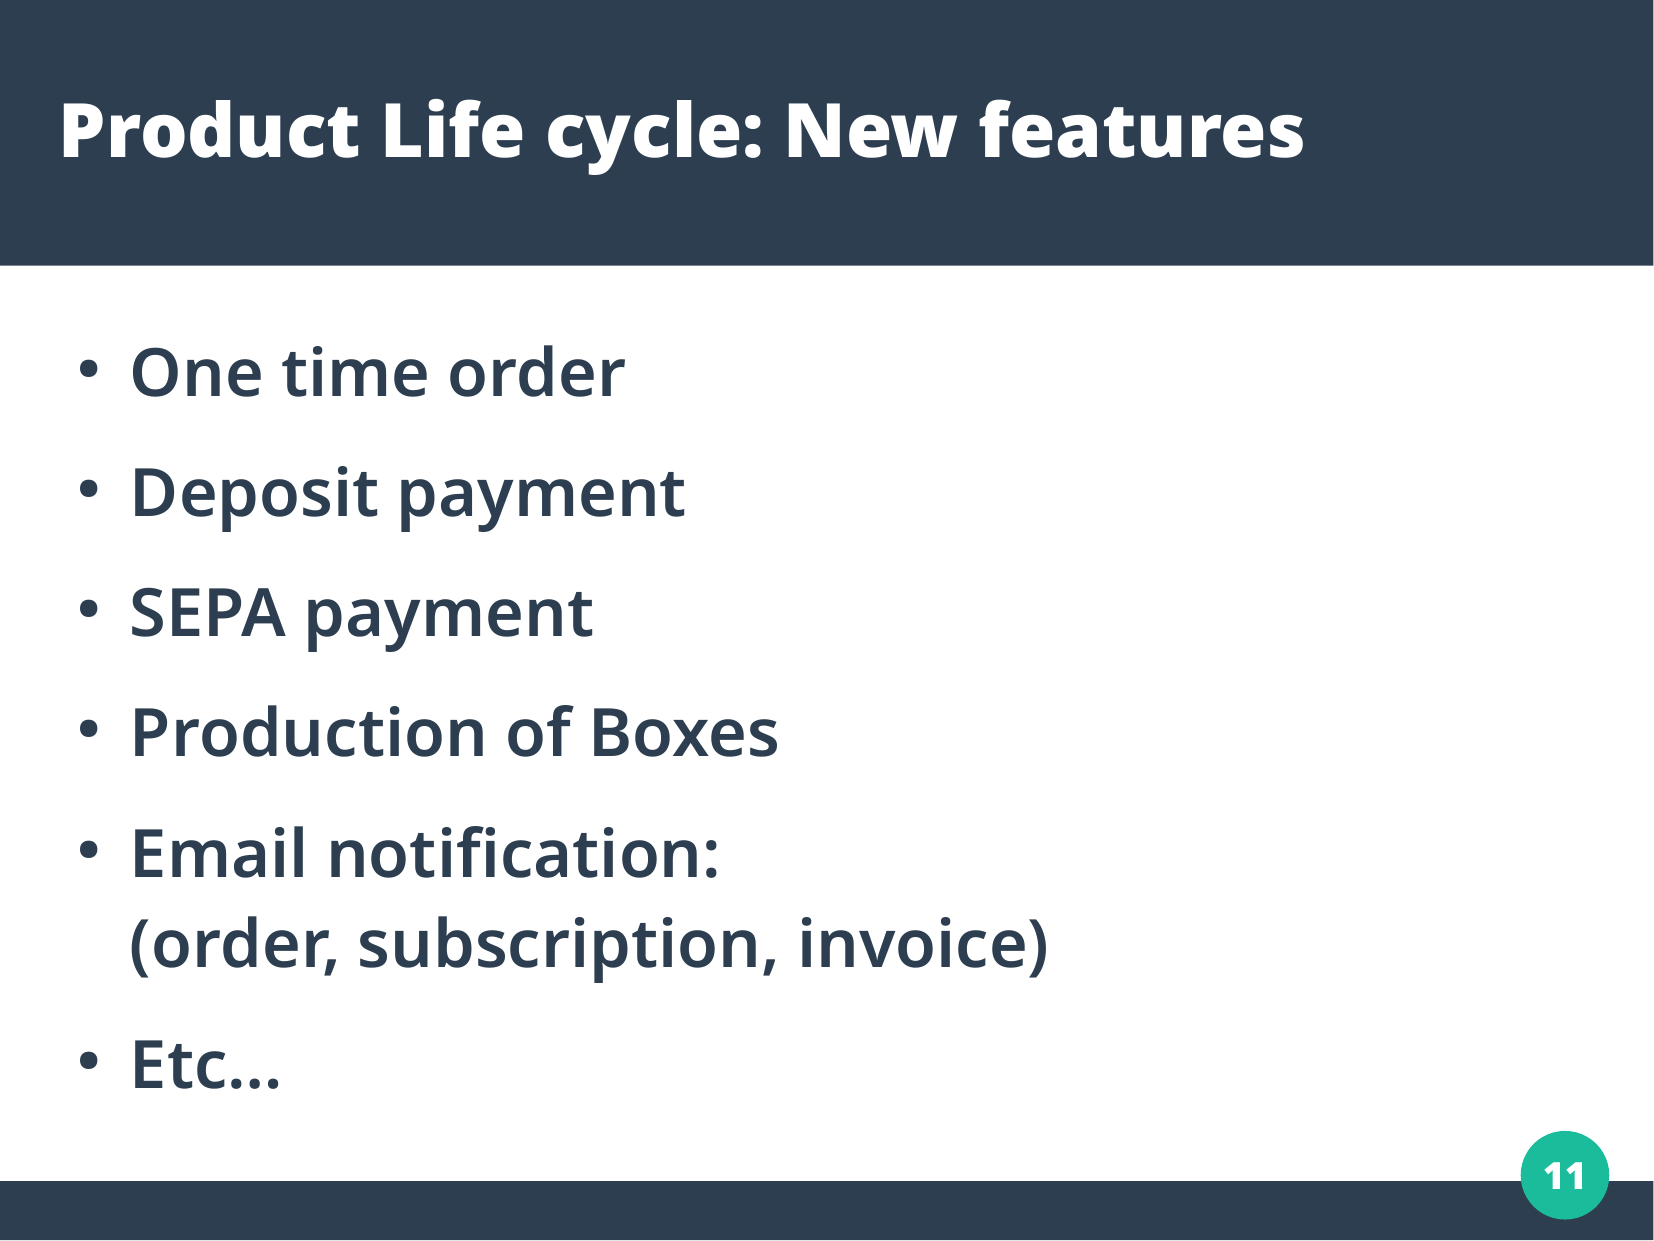

# Product Life cycle: New features
One time order
Deposit payment
SEPA payment
Production of Boxes
Email notification:
(order, subscription, invoice)
Etc…
11